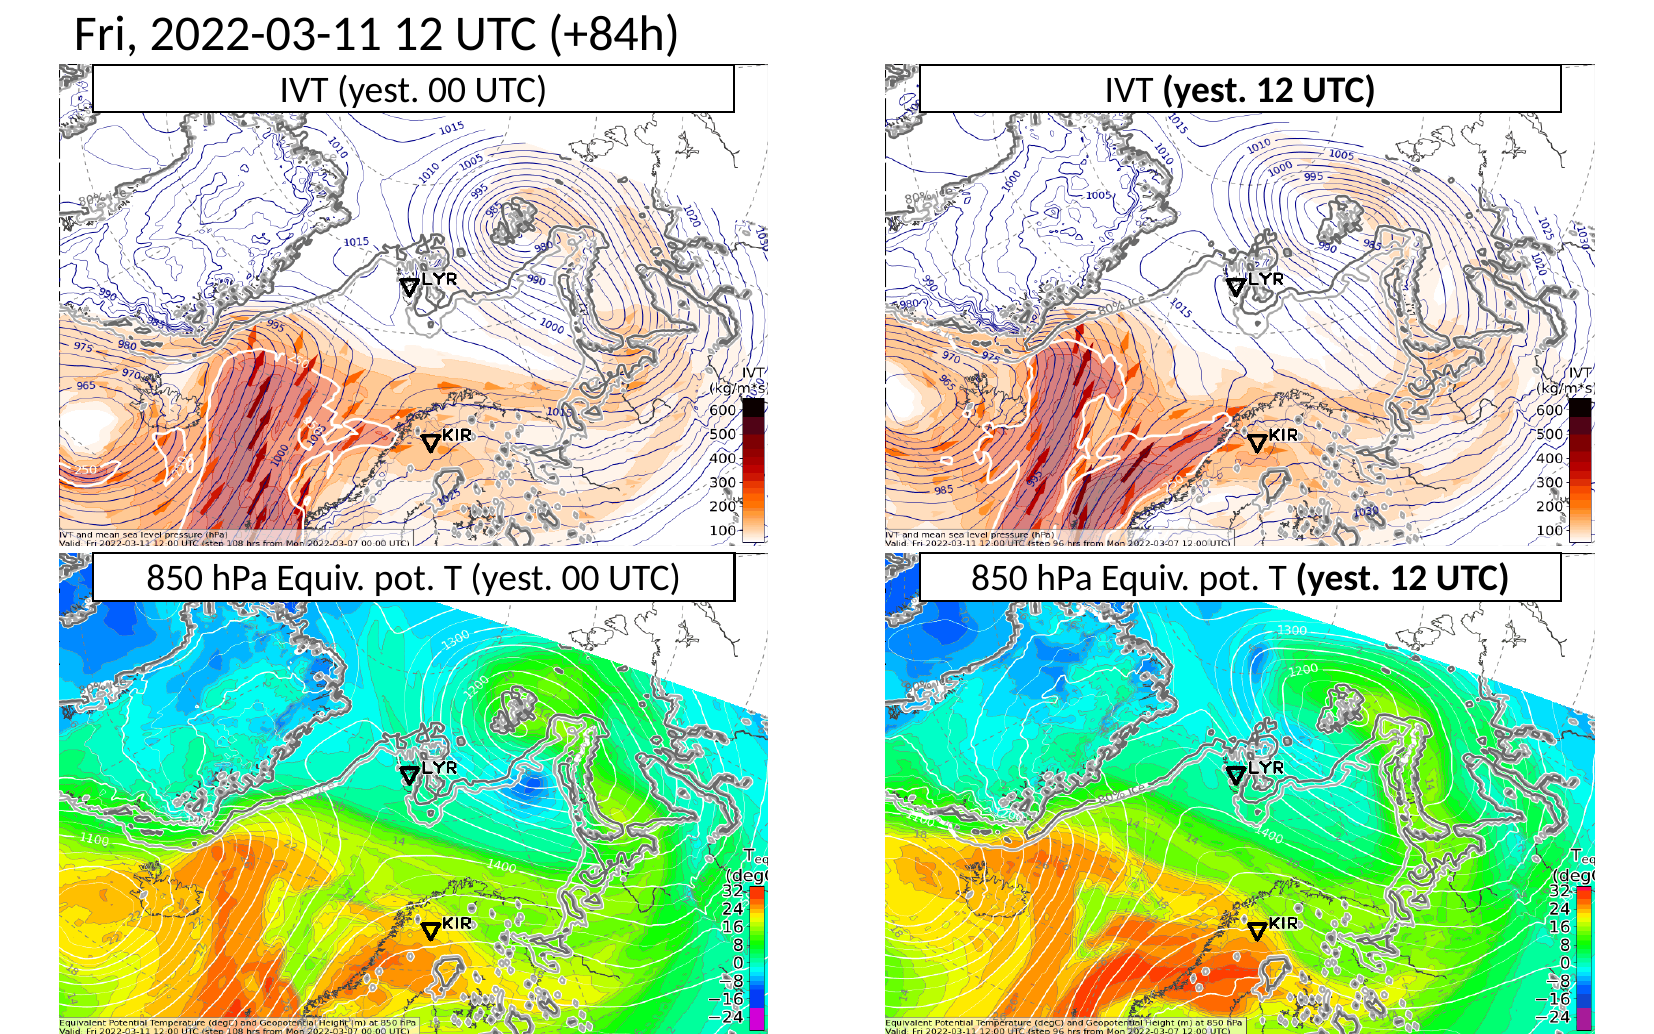

Fri, 2022-03-11 12 UTC (+84h)
IVT (yest. 00 UTC)
IVT (yest. 12 UTC)
850 hPa Equiv. pot. T (yest. 00 UTC)
850 hPa Equiv. pot. T (yest. 12 UTC)